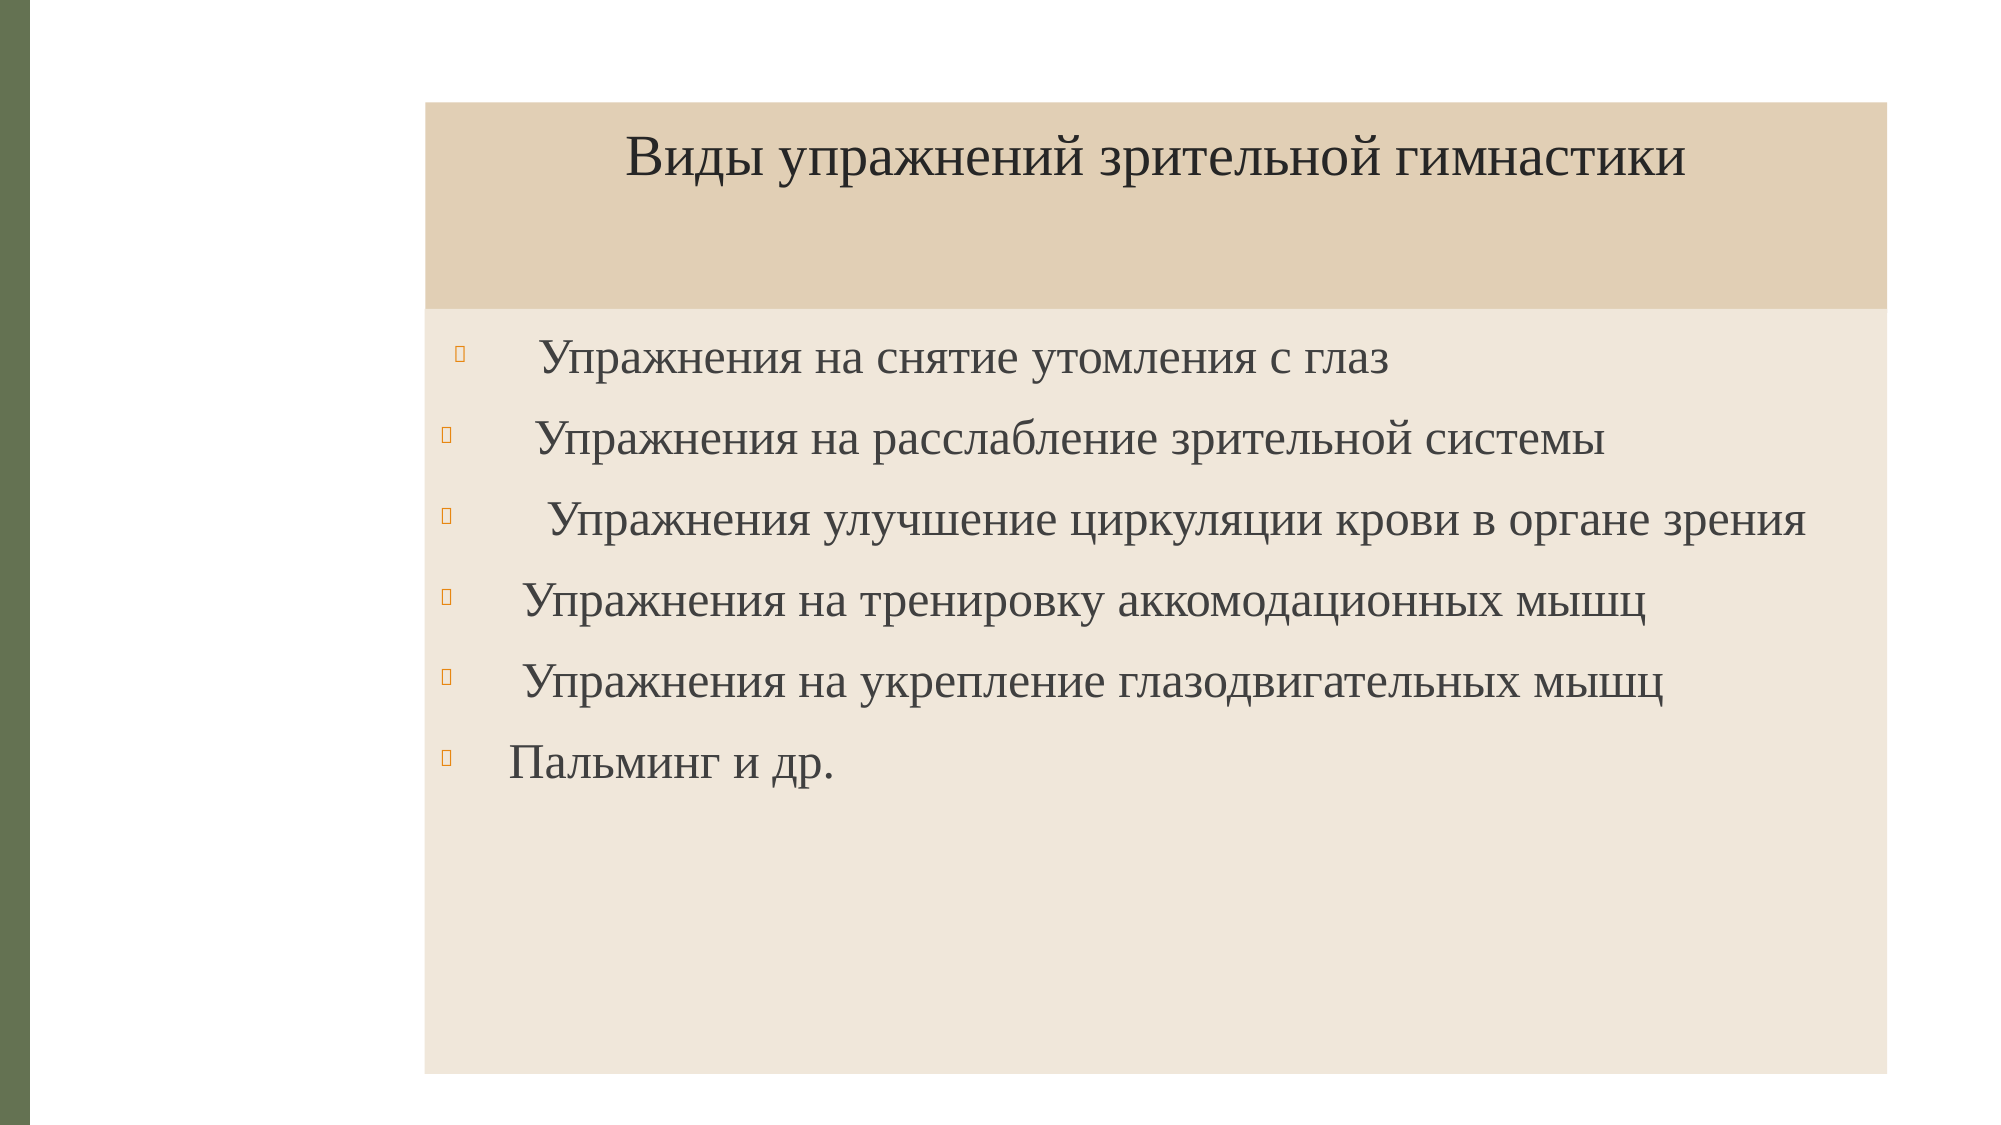

# Виды упражнений зрительной гимнастики
Упражнения на снятие утомления с глаз
 Упражнения на расслабление зрительной системы
 Упражнения улучшение циркуляции крови в органе зрения
 Упражнения на тренировку аккомодационных мышц
 Упражнения на укрепление глазодвигательных мышц
 Пальминг и др.